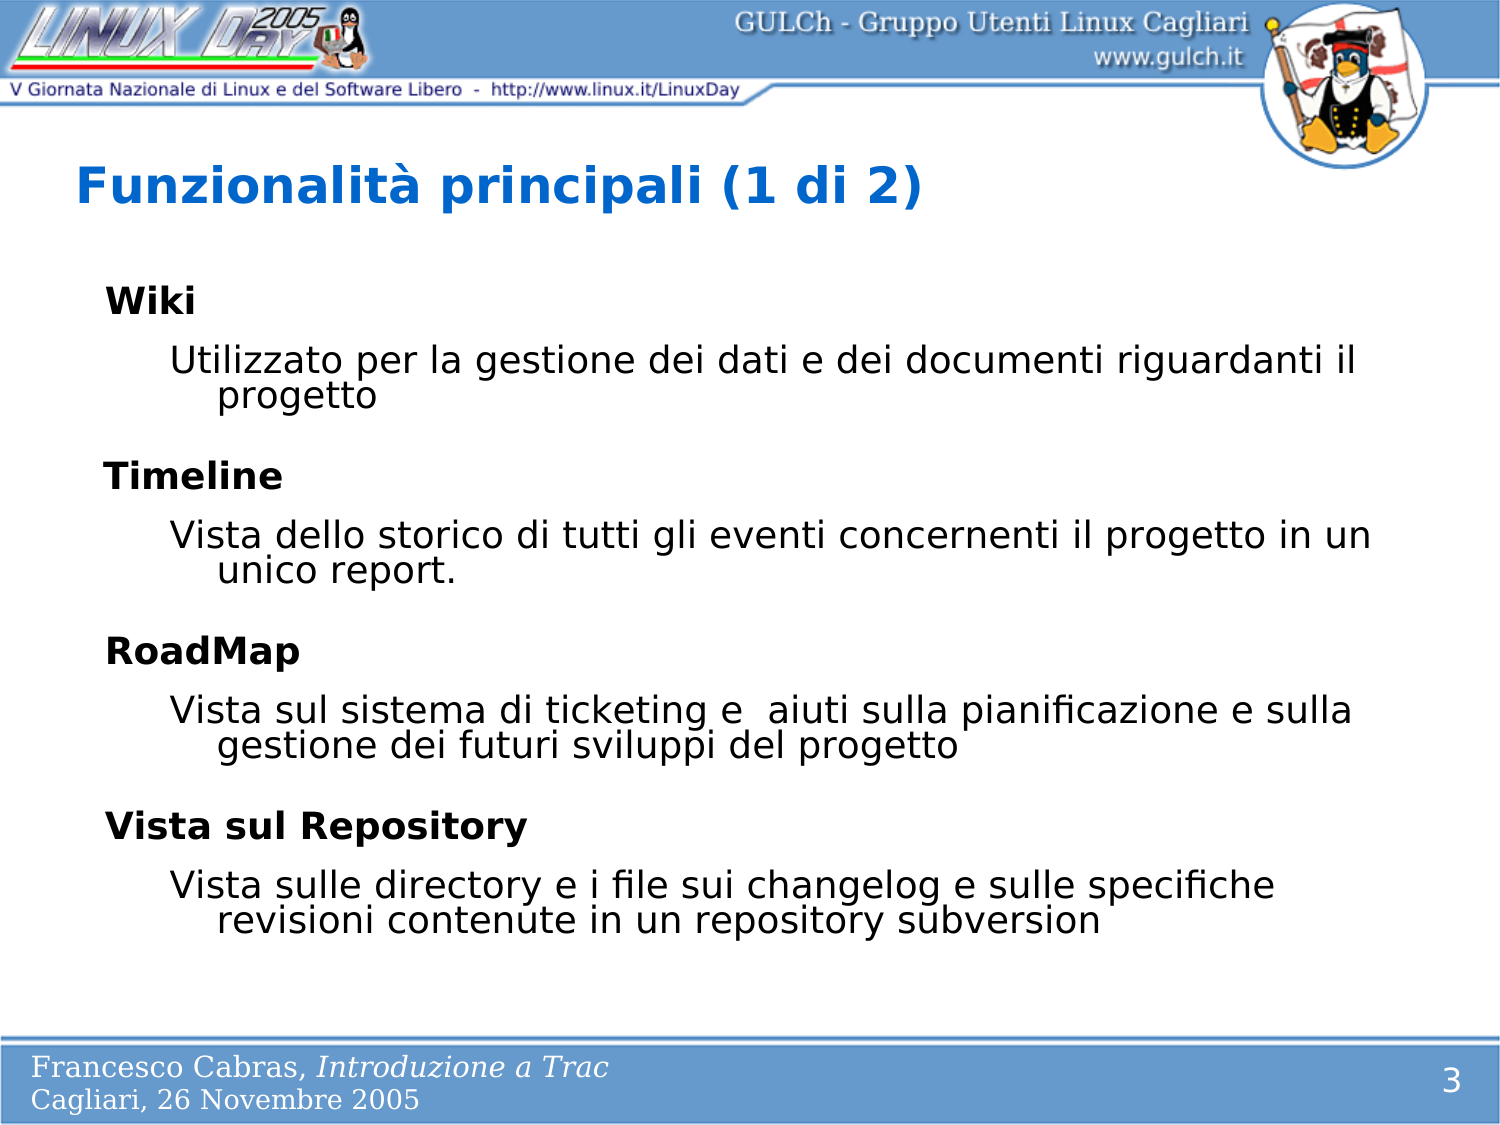

# Funzionalità principali (1 di 2)
 Wiki
Utilizzato per la gestione dei dati e dei documenti riguardanti il progetto
 Timeline
Vista dello storico di tutti gli eventi concernenti il progetto in un unico report.
 RoadMap
Vista sul sistema di ticketing e aiuti sulla pianificazione e sulla gestione dei futuri sviluppi del progetto
 Vista sul Repository
Vista sulle directory e i file sui changelog e sulle specifiche revisioni contenute in un repository subversion